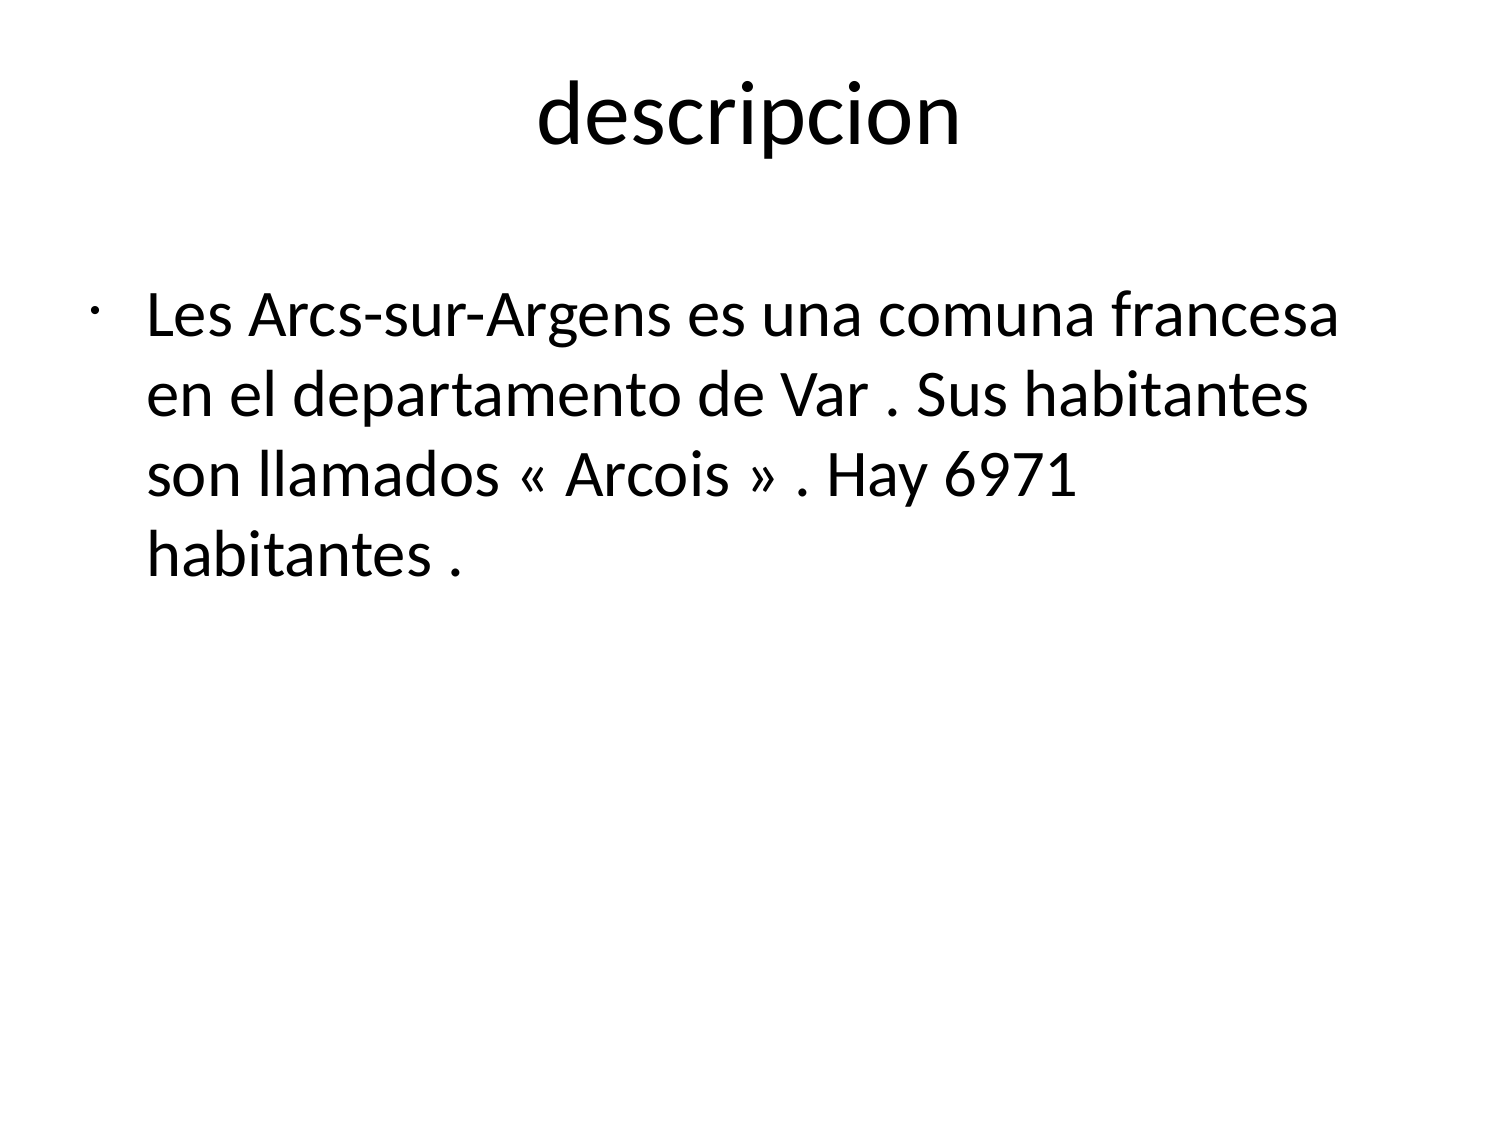

# descripcion
Les Arcs-sur-Argens es una comuna francesa en el departamento de Var . Sus habitantes son llamados « Arcois » . Hay 6971 habitantes .